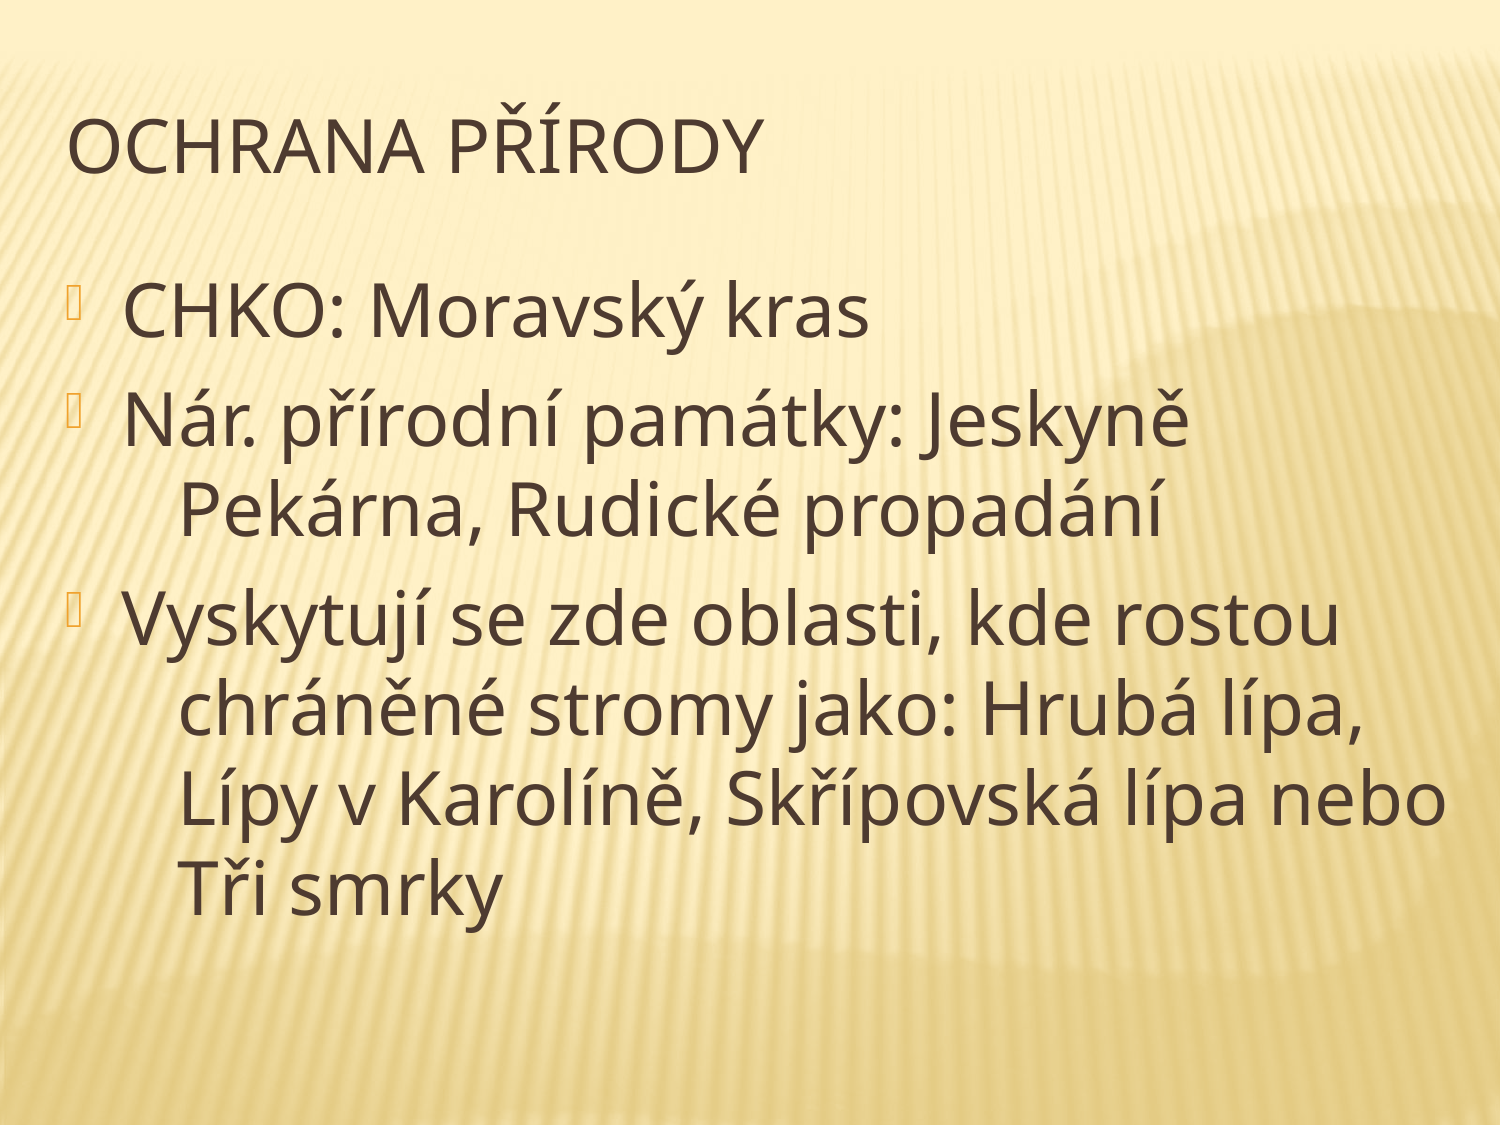

# Ochrana přírody
CHKO: Moravský kras
Nár. přírodní památky: Jeskyně Pekárna, Rudické propadání
Vyskytují se zde oblasti, kde rostou chráněné stromy jako: Hrubá lípa, Lípy v Karolíně, Skřípovská lípa nebo Tři smrky